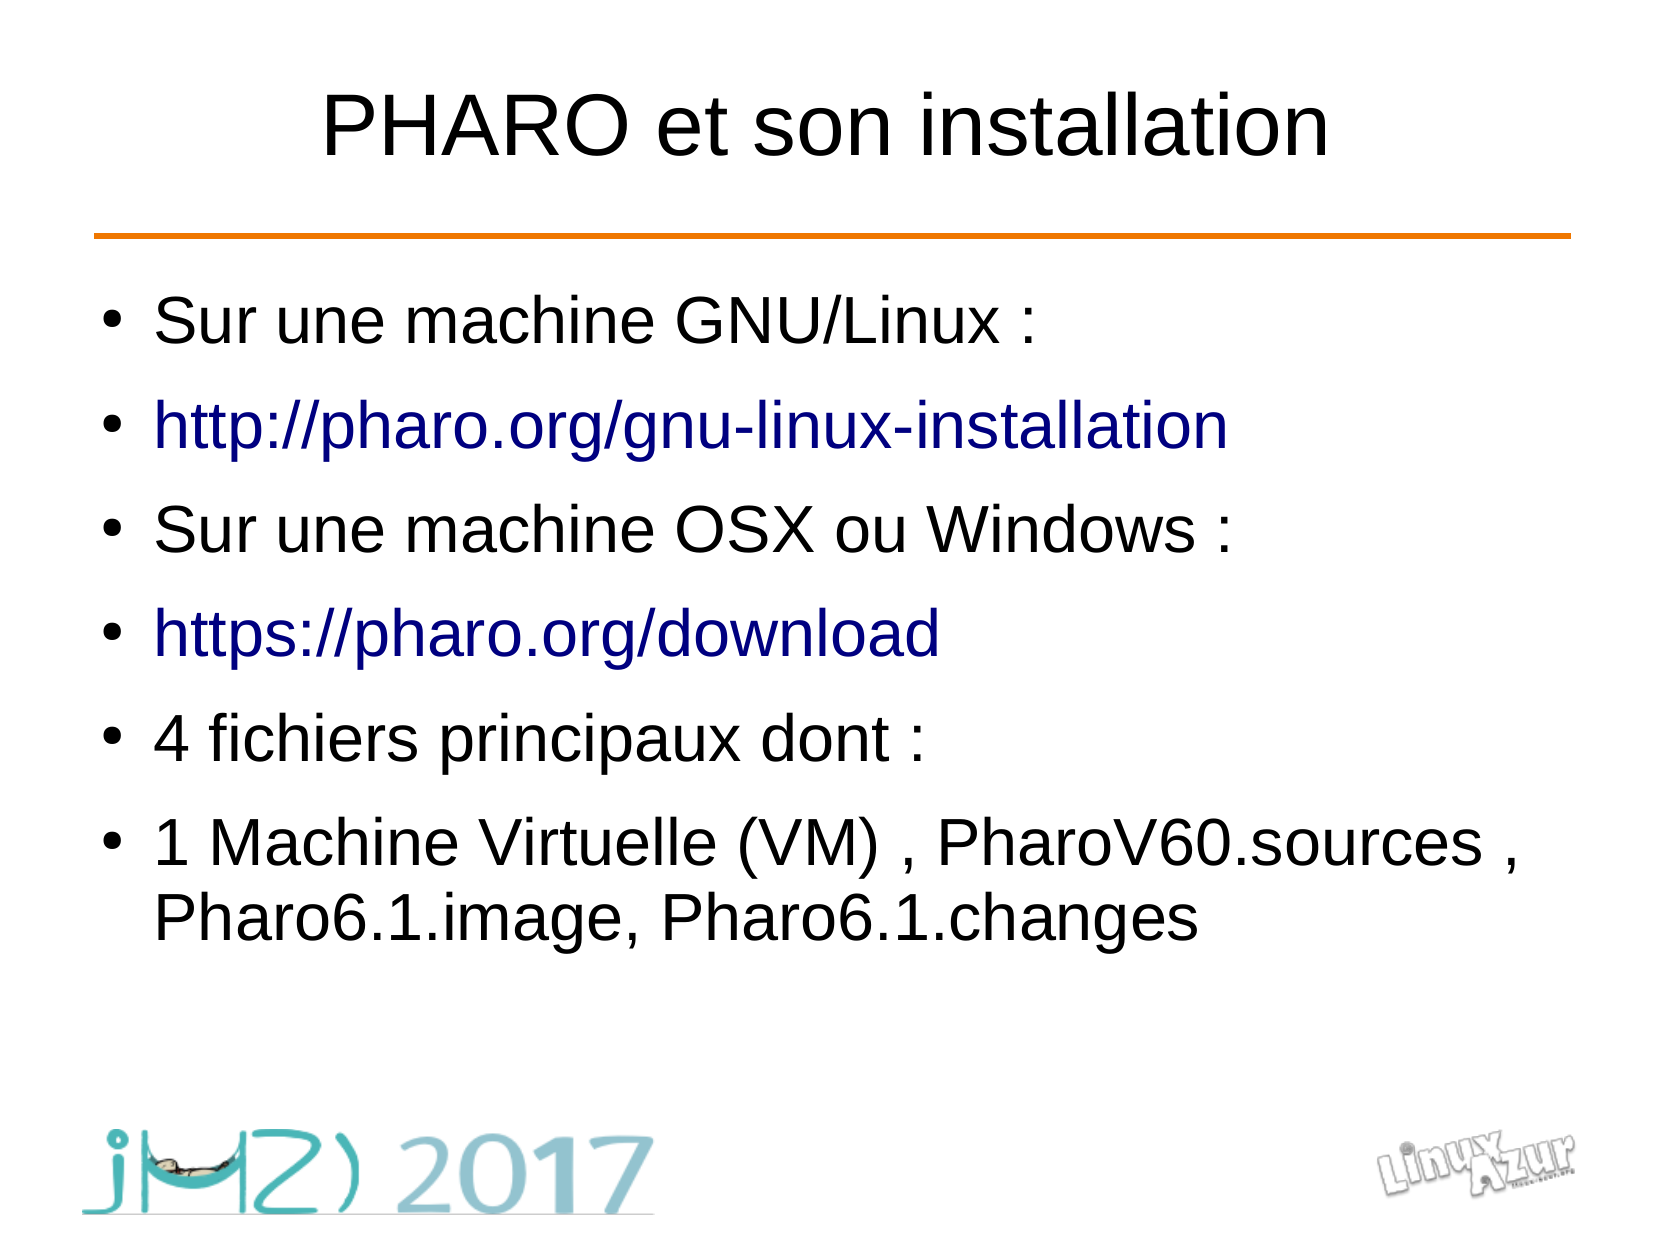

# PHARO et son installation
Sur une machine GNU/Linux :
http://pharo.org/gnu-linux-installation
Sur une machine OSX ou Windows :
https://pharo.org/download
4 fichiers principaux dont :
1 Machine Virtuelle (VM) , PharoV60.sources , Pharo6.1.image, Pharo6.1.changes